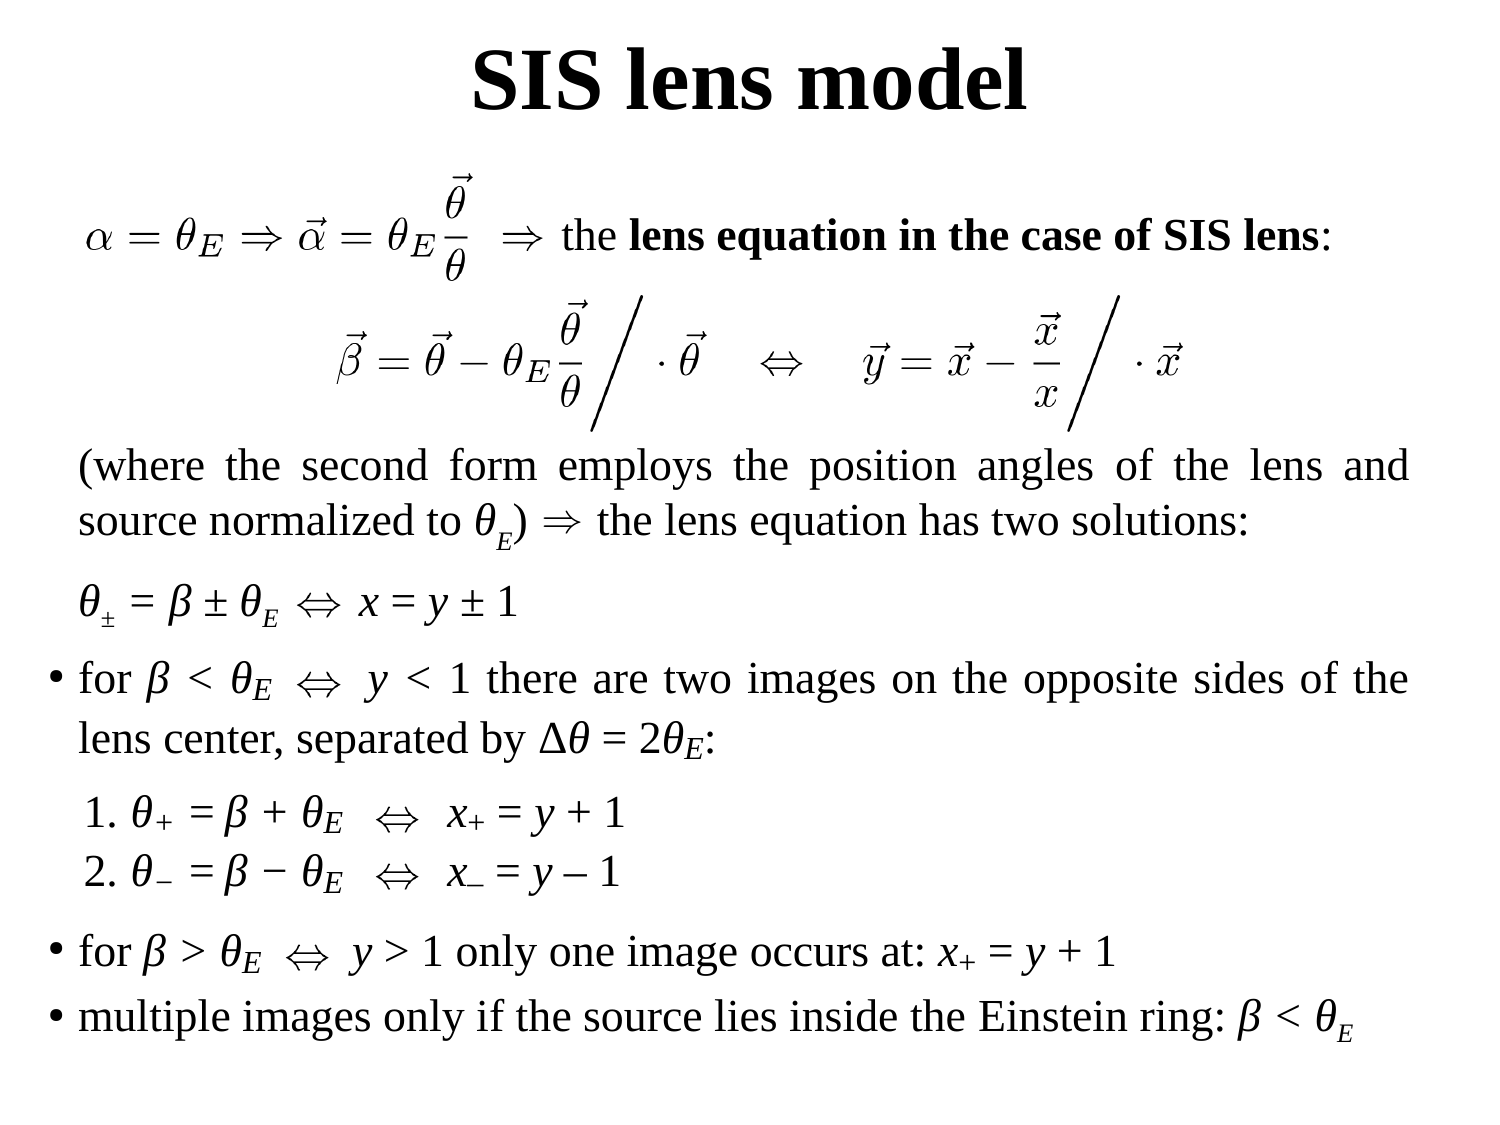

SIS lens model
# the lens equation in the case of SIS lens:
(where the second form employs the position angles of the lens and source normalized to θE) the lens equation has two solutions:
θ± = β ± θE x = y ± 1
for β < θE y < 1 there are two images on the opposite sides of the lens center, separated by Δθ = 2θE:
 θ+ = β + θE x+ = y + 1
 θ− = β − θE x– = y – 1
for β > θE y > 1 only one image occurs at: x+ = y + 1
multiple images only if the source lies inside the Einstein ring: β < θE